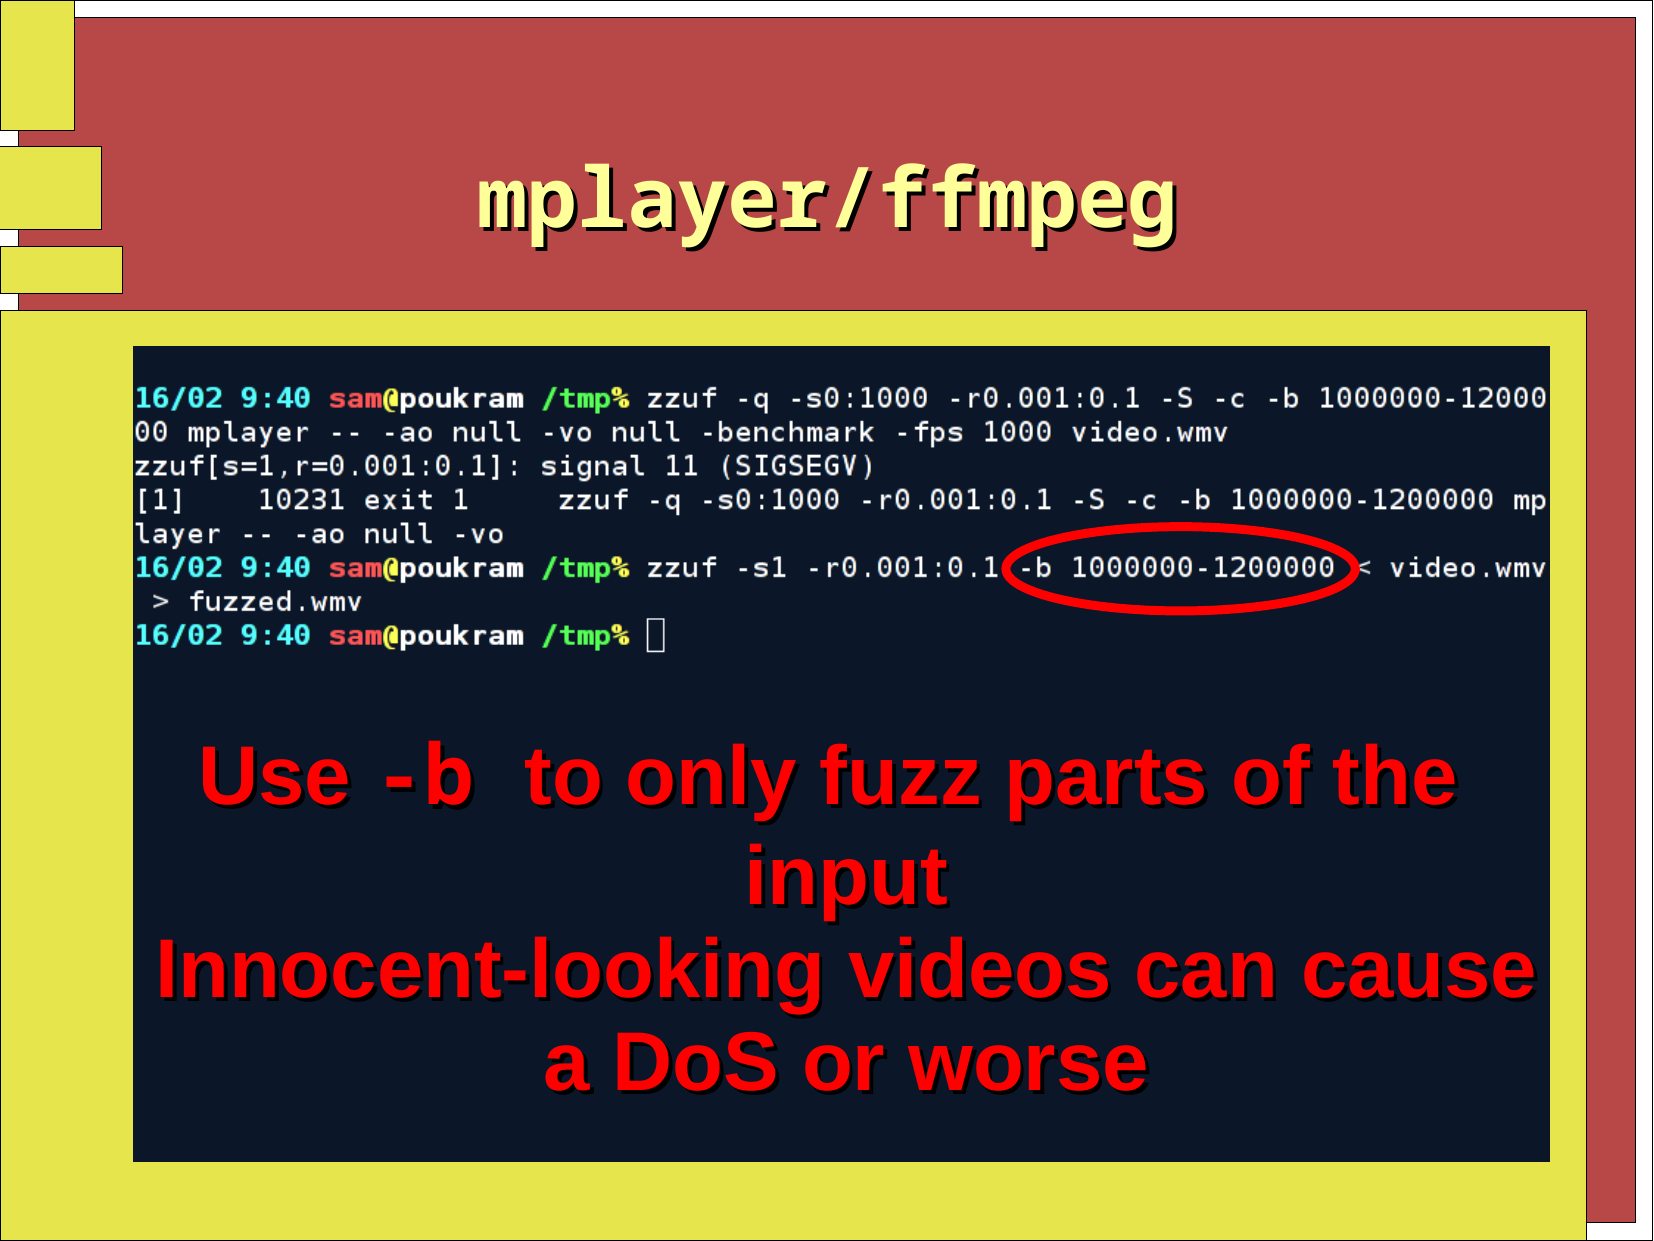

# mplayer/ffmpeg
Use -b to only fuzz parts of the input
Innocent-looking videos can cause a DoS or worse